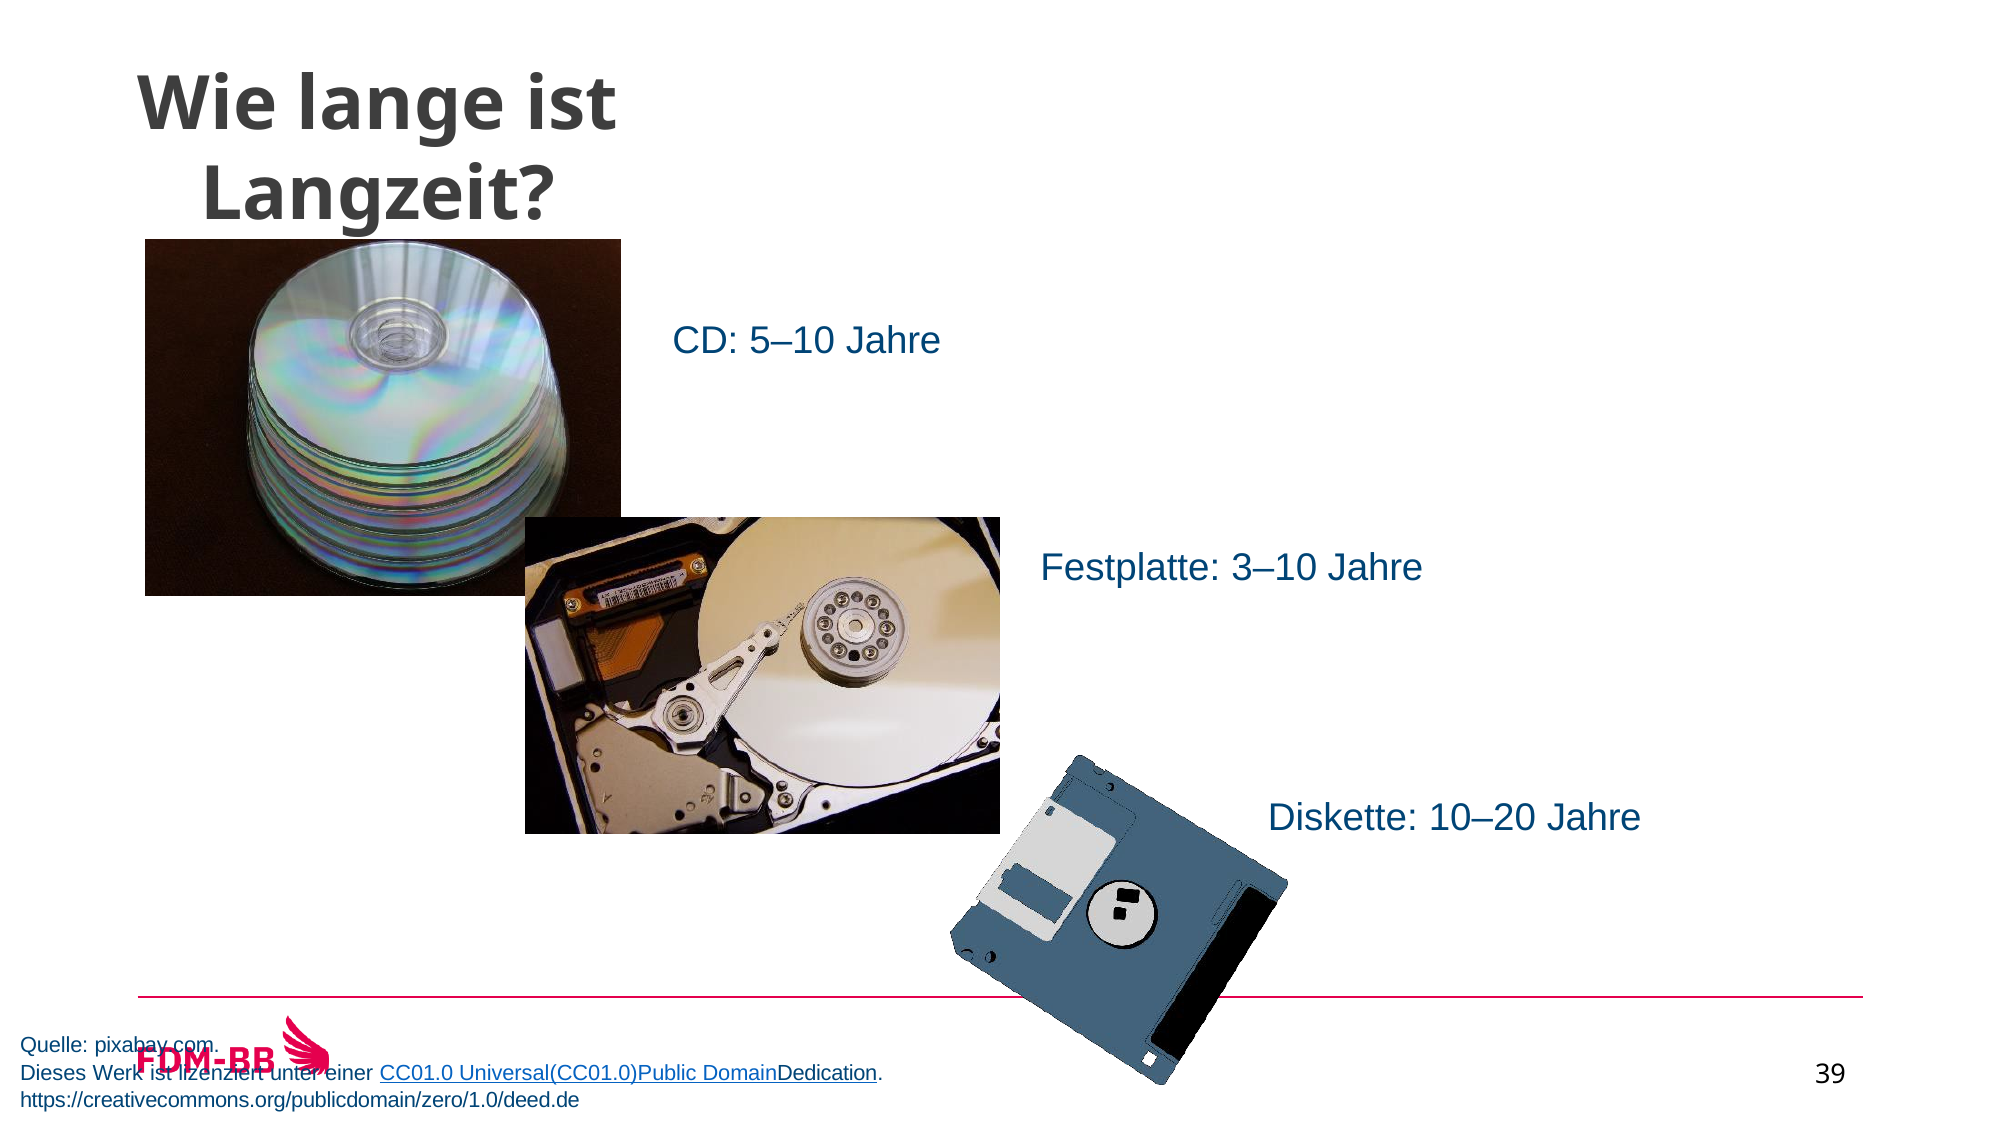

# Wie lange ist Langzeit?
CD: 5–10 Jahre
Festplatte: 3–10 Jahre
Diskette: 10–20 Jahre
Quelle: pixabay.com.
Dieses Werk ist lizenziert unter einer CC01.0 Universal(CC01.0)Public DomainDedication. https://creativecommons.org/publicdomain/zero/1.0/deed.de
39